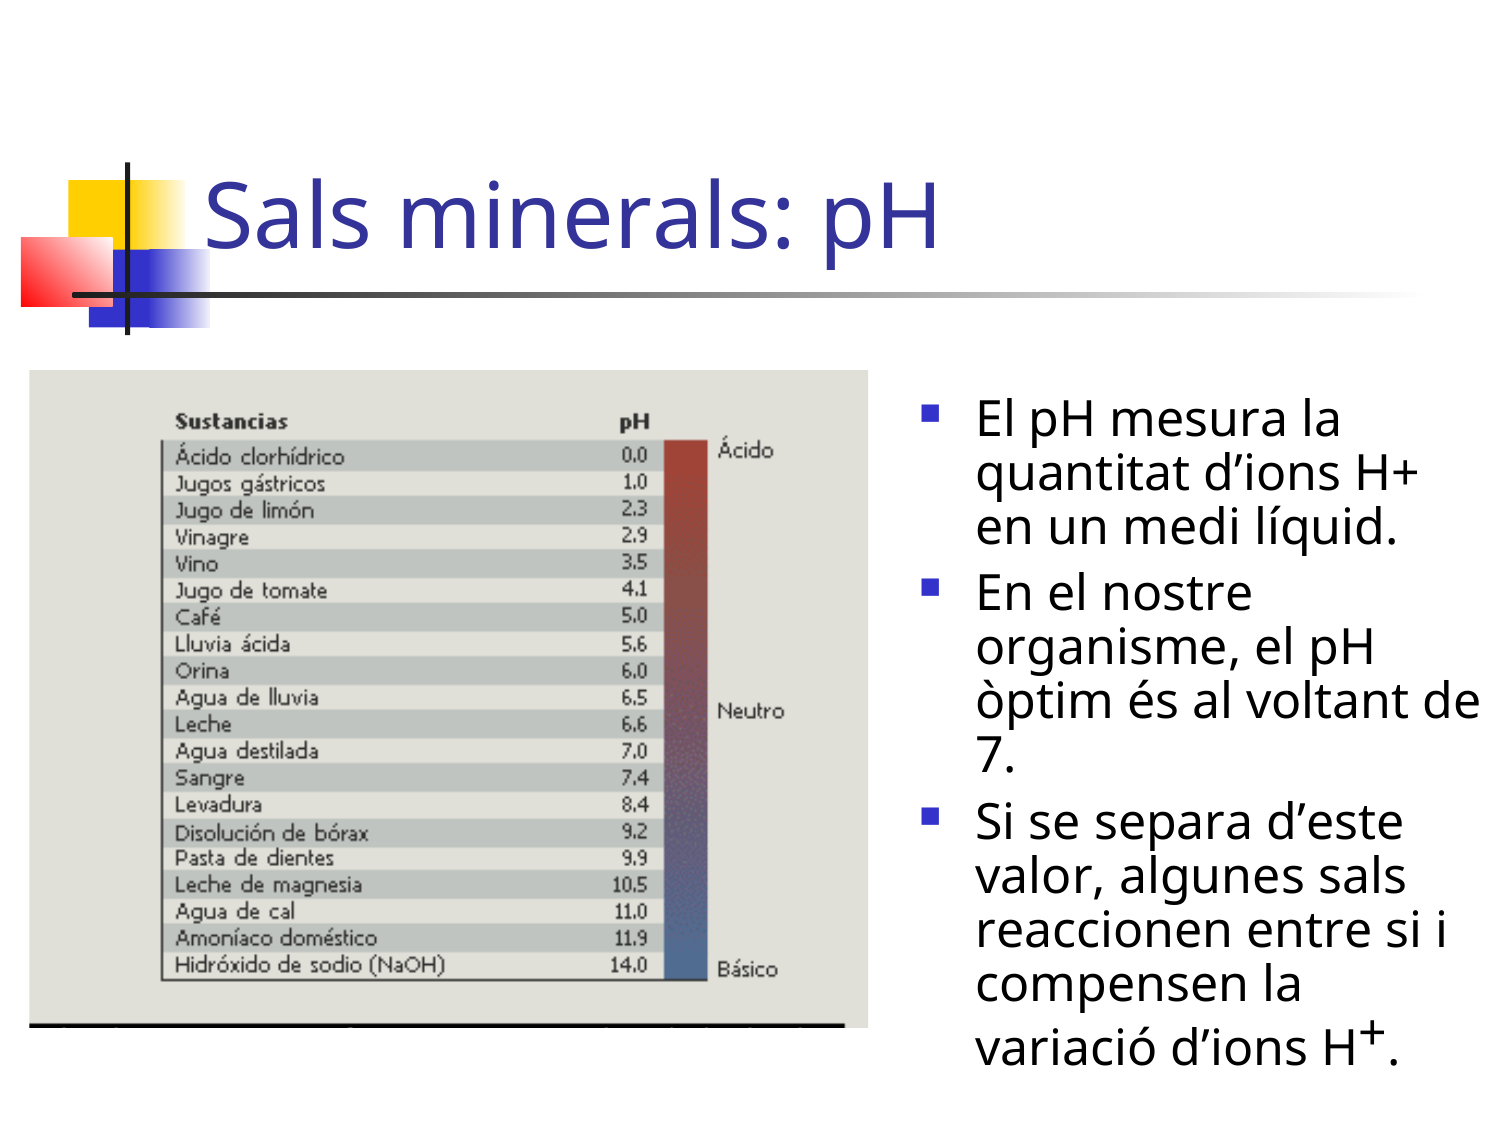

# Sals minerals: pH
El pH mesura la quantitat d’ions H+ en un medi líquid.
En el nostre organisme, el pH òptim és al voltant de 7.
Si se separa d’este valor, algunes sals reaccionen entre si i compensen la variació d’ions H+.